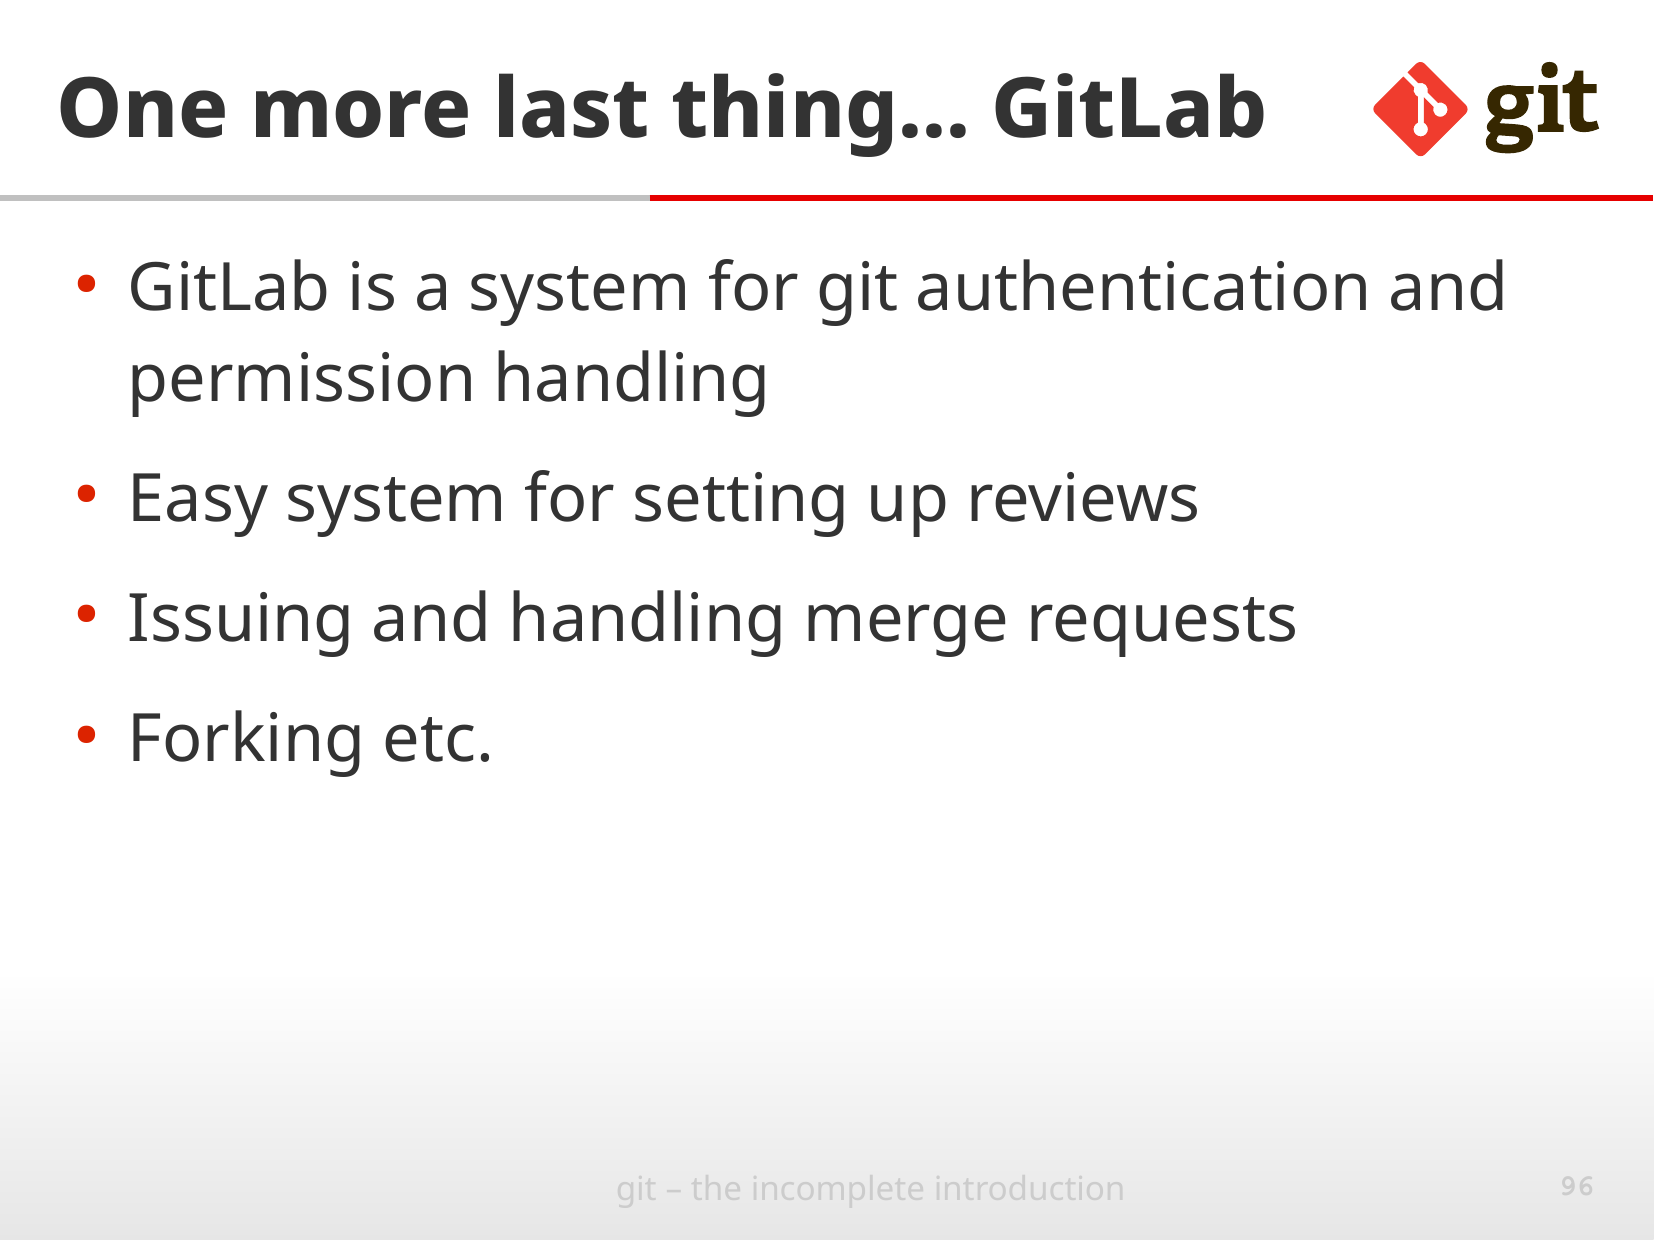

# One more last thing... GitLab
GitLab is a system for git authentication and permission handling
Easy system for setting up reviews
Issuing and handling merge requests
Forking etc.
96